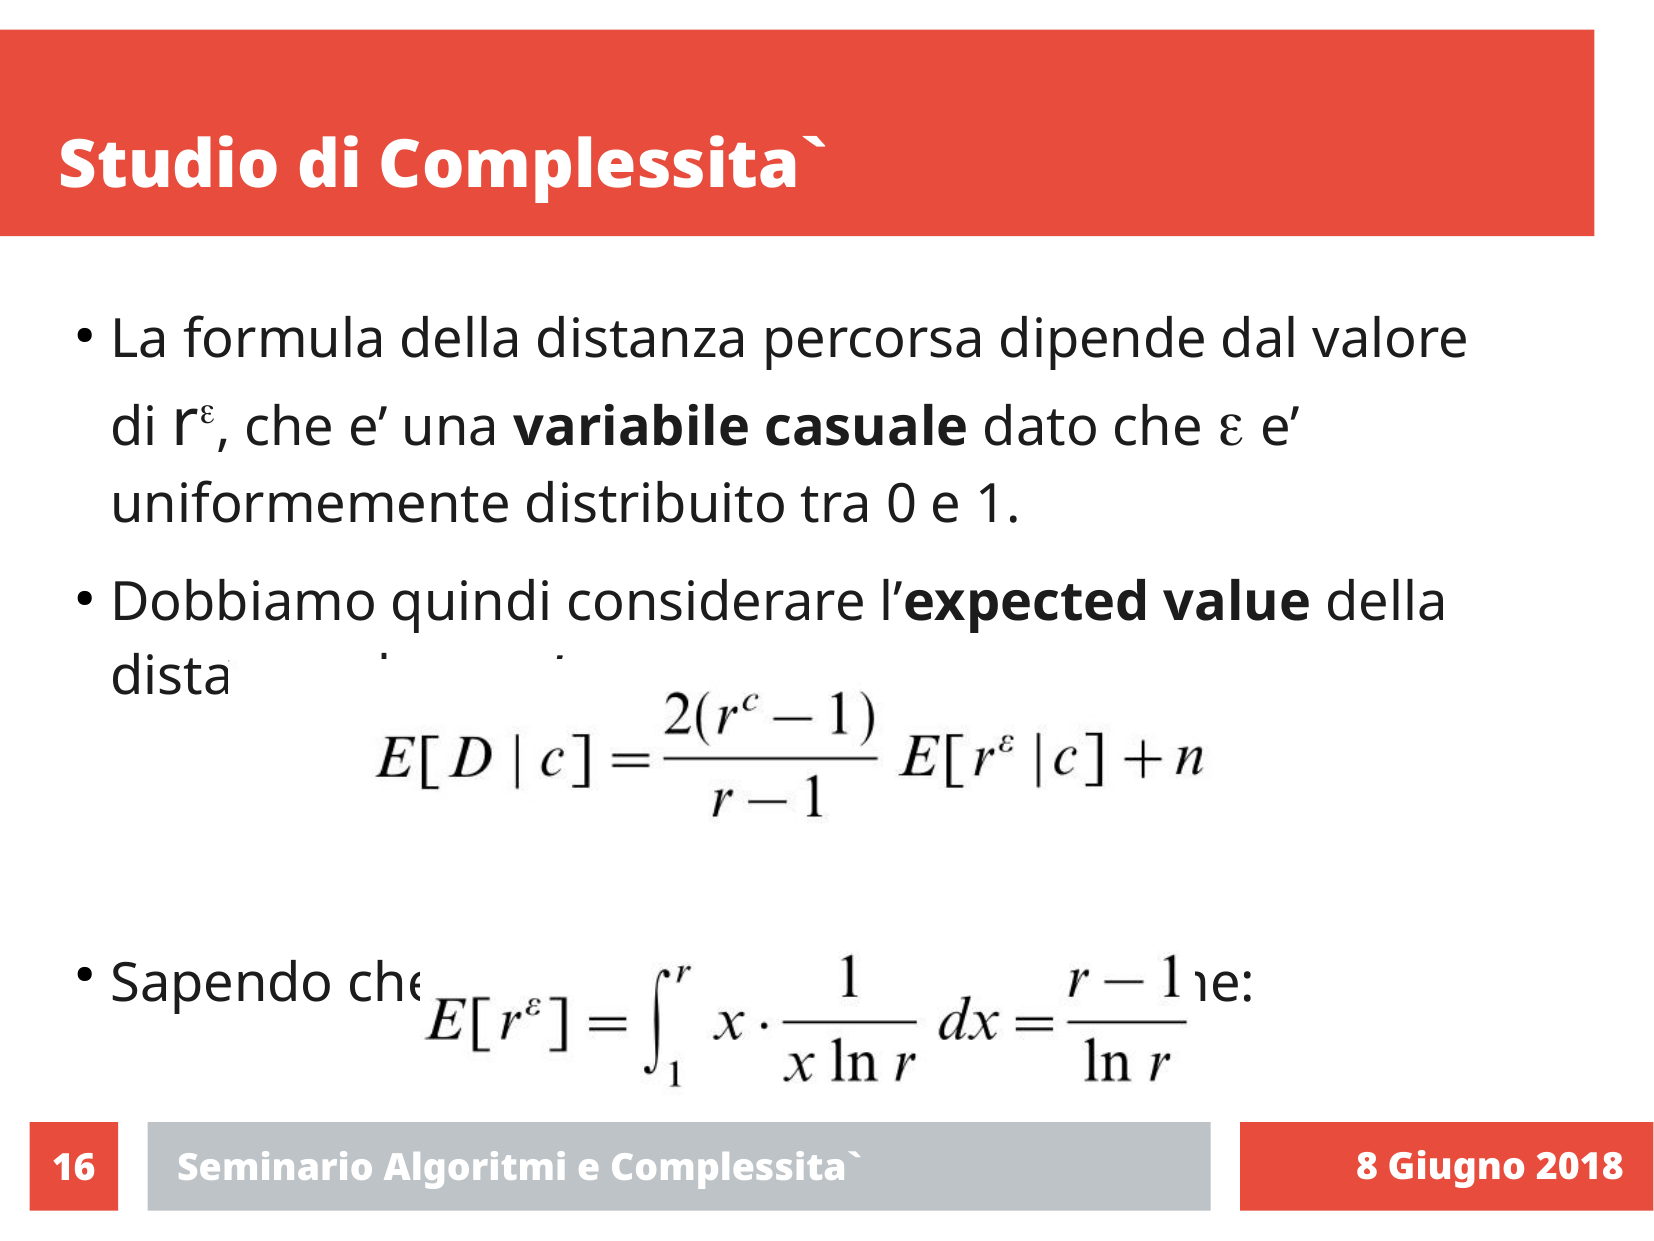

# Studio di Complessita`
La formula della distanza percorsa dipende dal valore di rε, che e’ una variabile casuale dato che ε e’ uniformemente distribuito tra 0 e 1.
Dobbiamo quindi considerare l’expected value della distanza, che puo’ essere espresso come:
Sapendo che E[ rε | c] si puo` calcolare come:
16
8 Giugno 2018